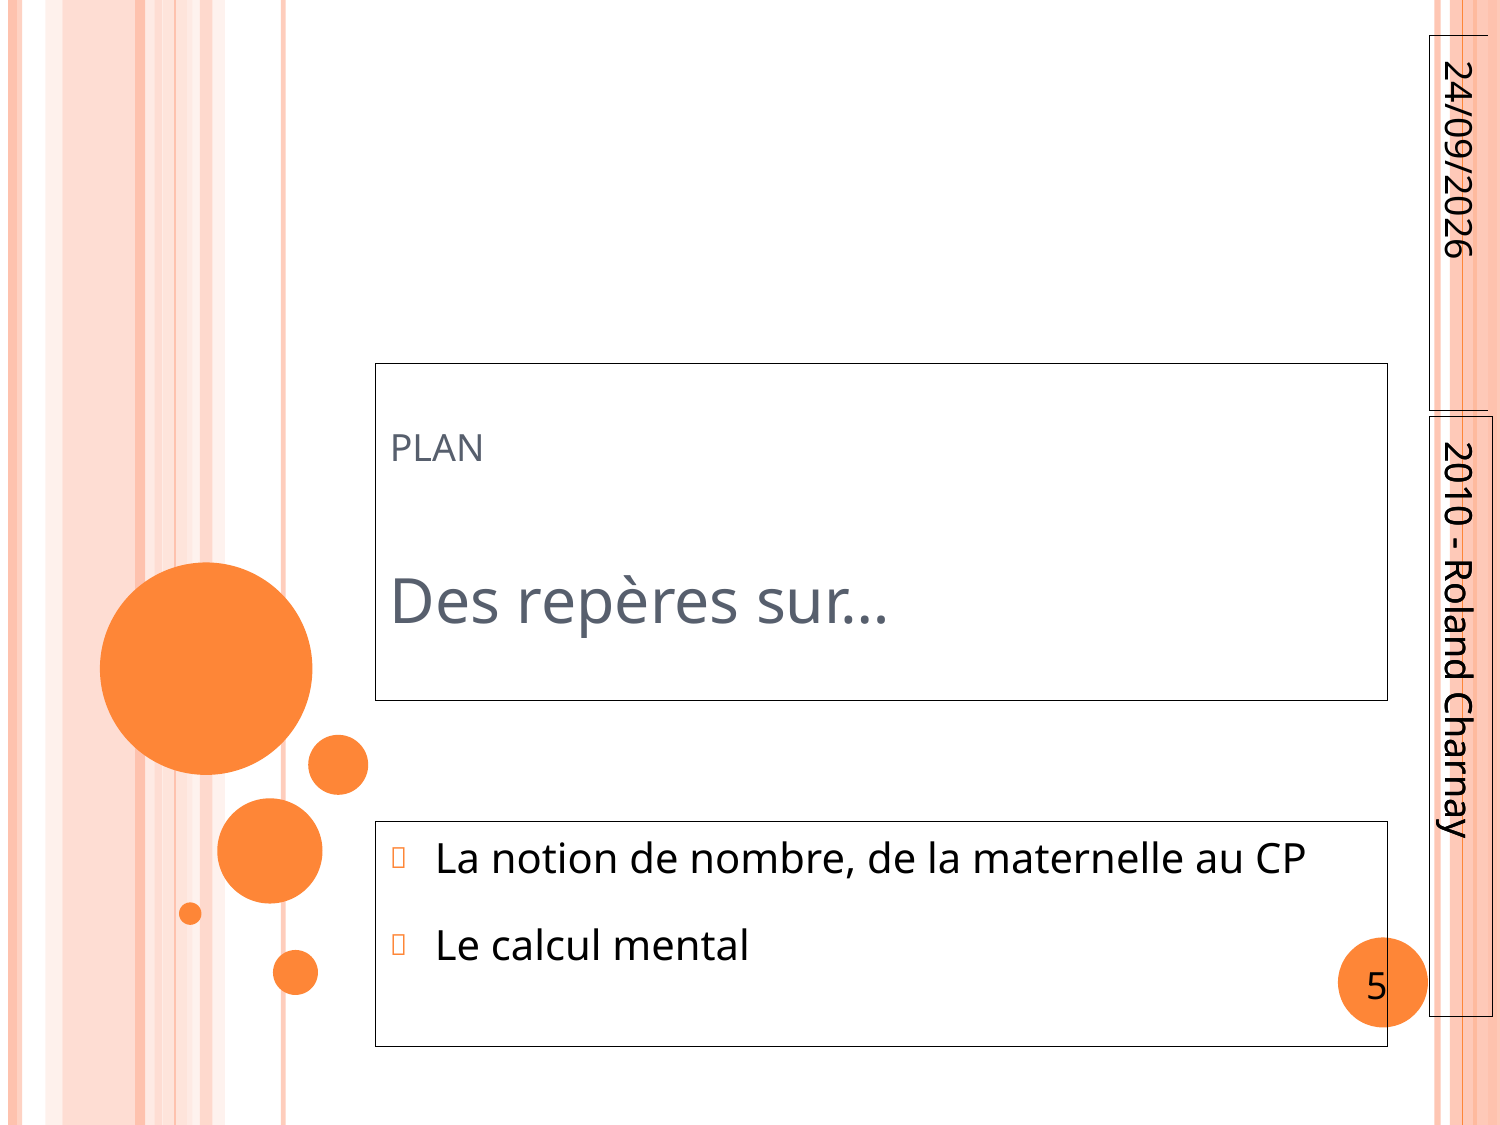

# PLAN Des repères sur…
<footer>2010 - Roland Charnay
La notion de nombre, de la maternelle au CP
Le calcul mental